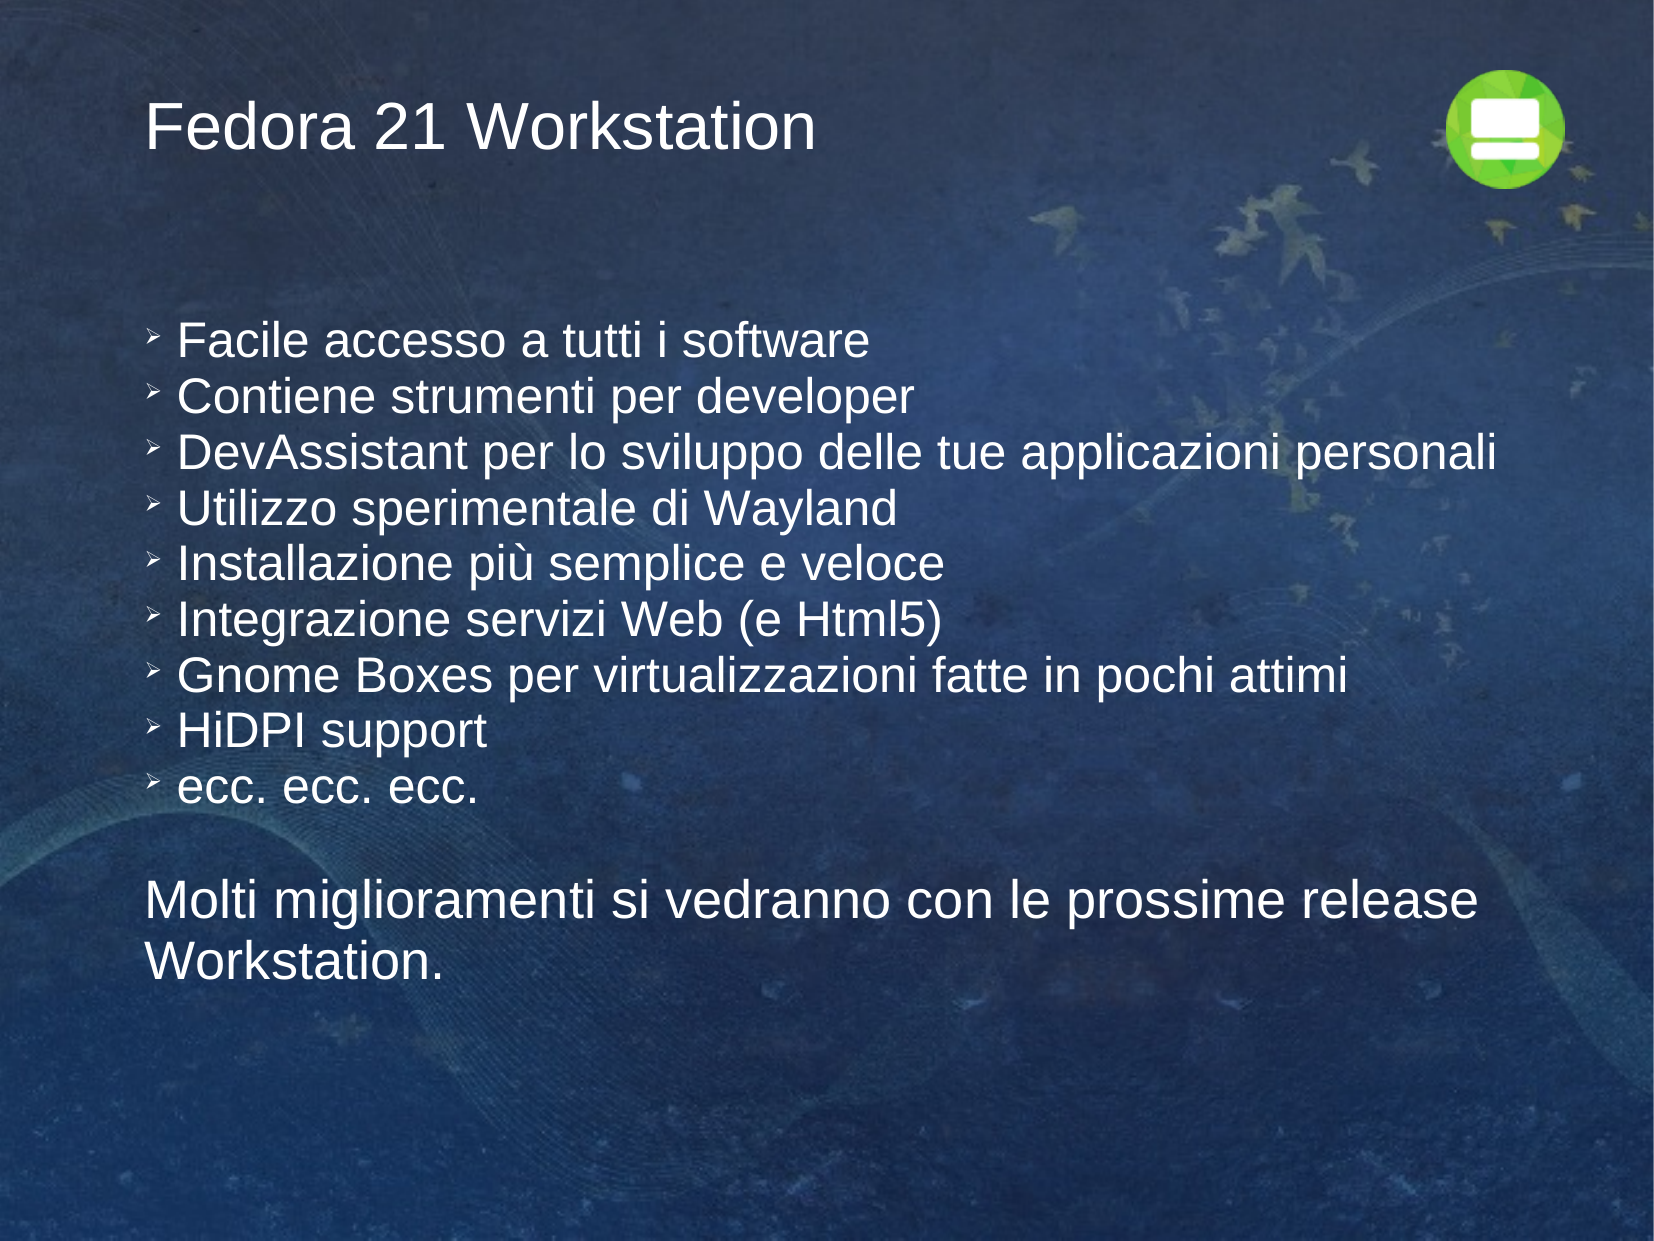

Fedora 21 Workstation
 Facile accesso a tutti i software
 Contiene strumenti per developer
 DevAssistant per lo sviluppo delle tue applicazioni personali
 Utilizzo sperimentale di Wayland
 Installazione più semplice e veloce
 Integrazione servizi Web (e Html5)
 Gnome Boxes per virtualizzazioni fatte in pochi attimi
 HiDPI support
 ecc. ecc. ecc.
Molti miglioramenti si vedranno con le prossime release Workstation.